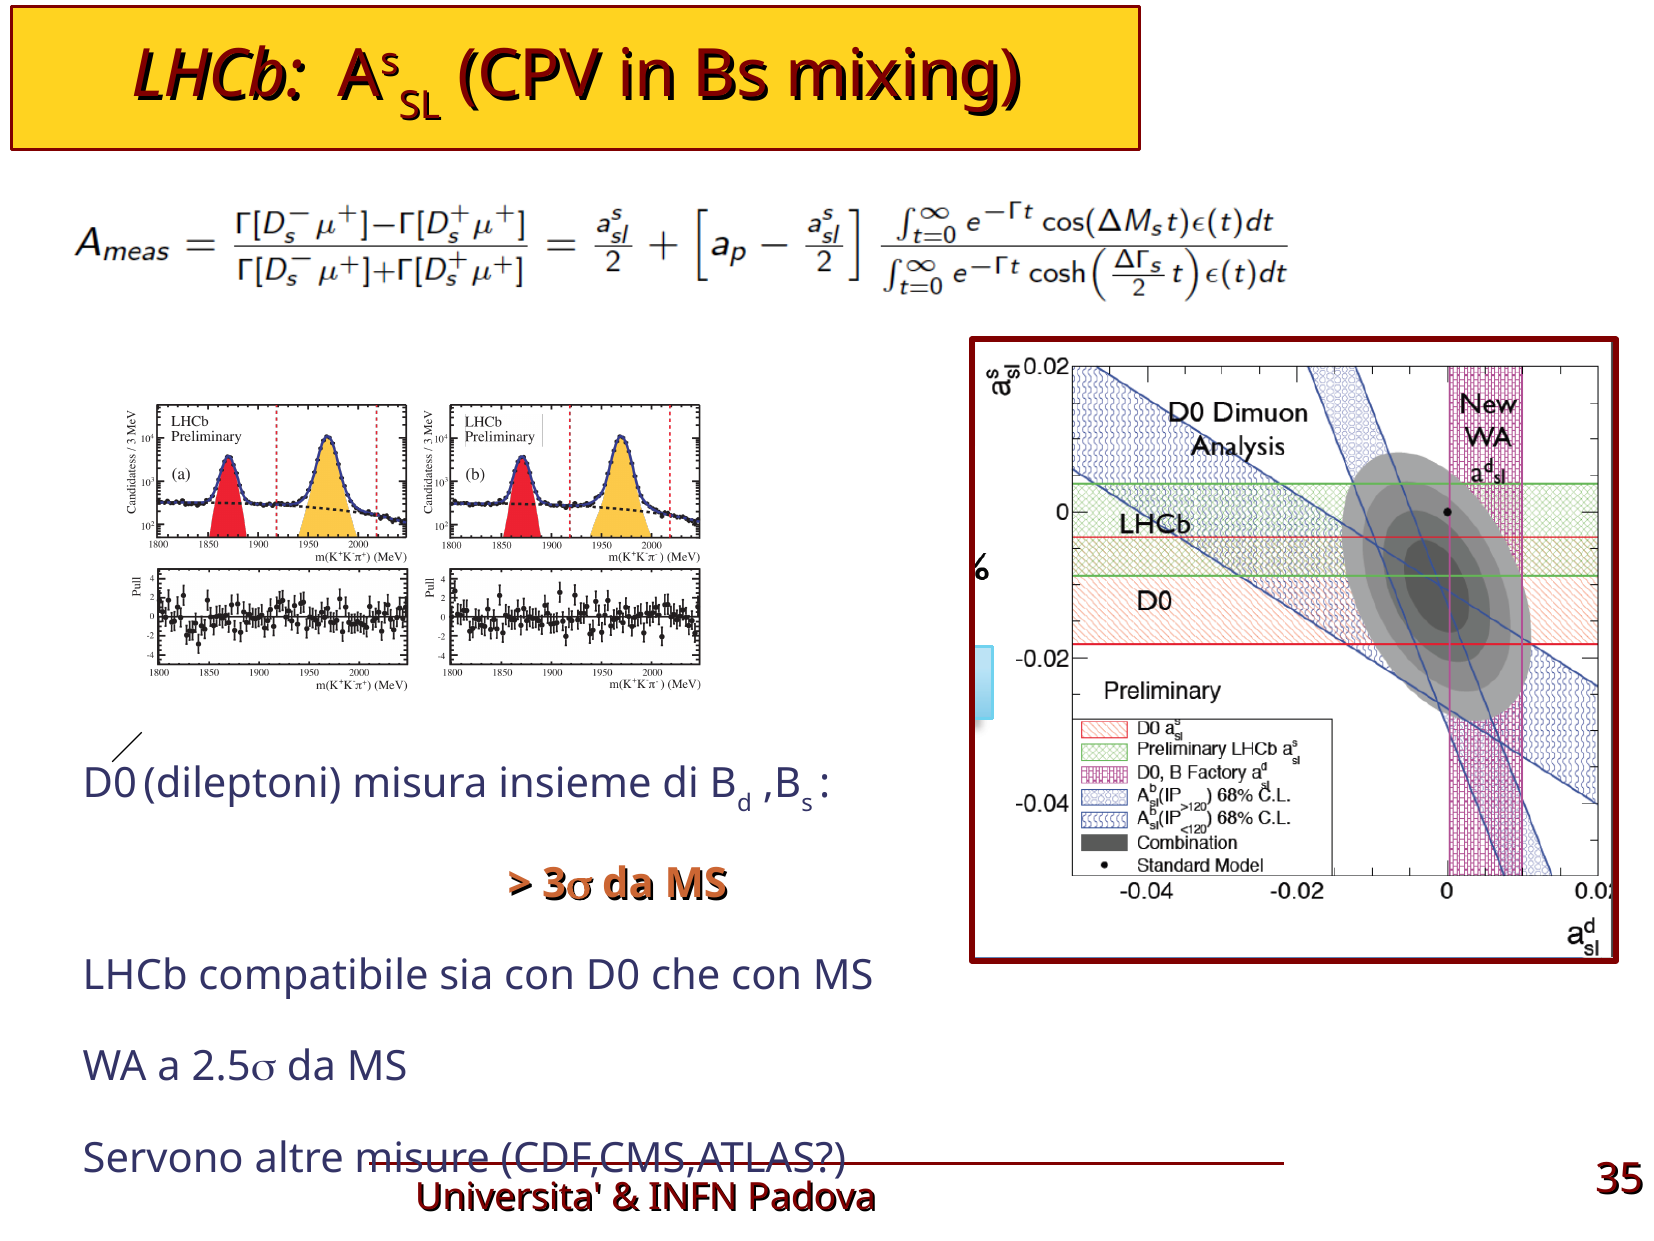

# LHCb: AsSL (CPV in Bs mixing)
D0 (dileptoni) misura insieme di Bd ,Bs :
> 3s da MS
LHCb compatibile sia con D0 che con MS
WA a 2.5s da MS
Servono altre misure (CDF,CMS,ATLAS?)